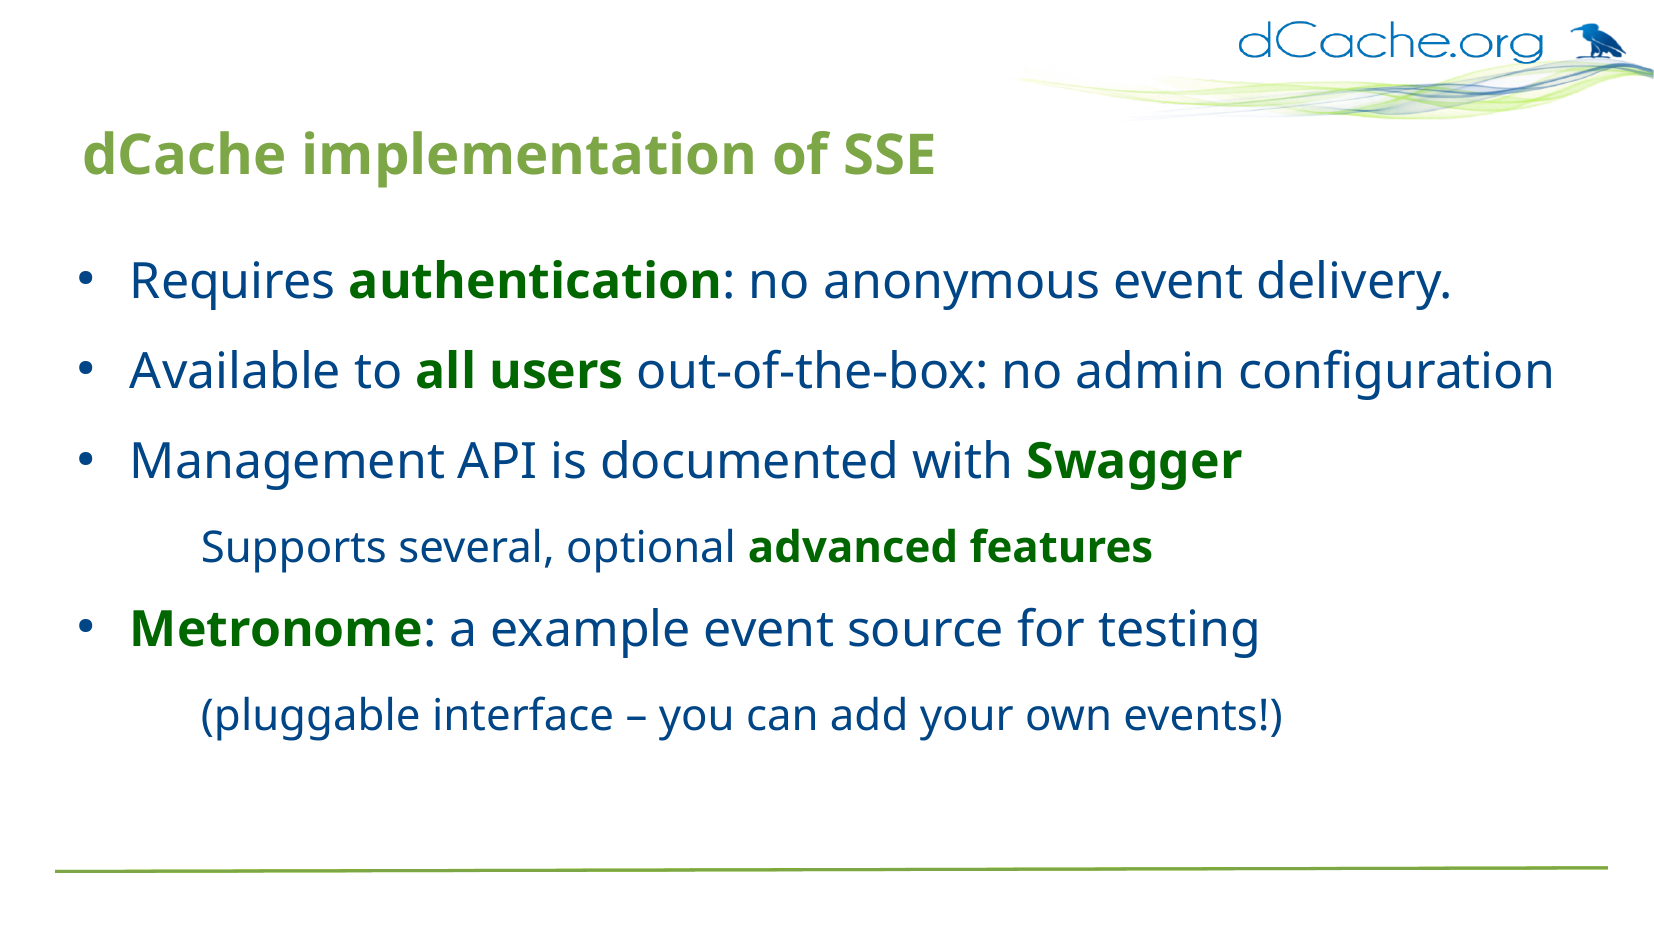

# dCache implementation of SSE
Requires authentication: no anonymous event delivery.
Available to all users out-of-the-box: no admin configuration
Management API is documented with Swagger
Supports several, optional advanced features
Metronome: a example event source for testing
(pluggable interface – you can add your own events!)